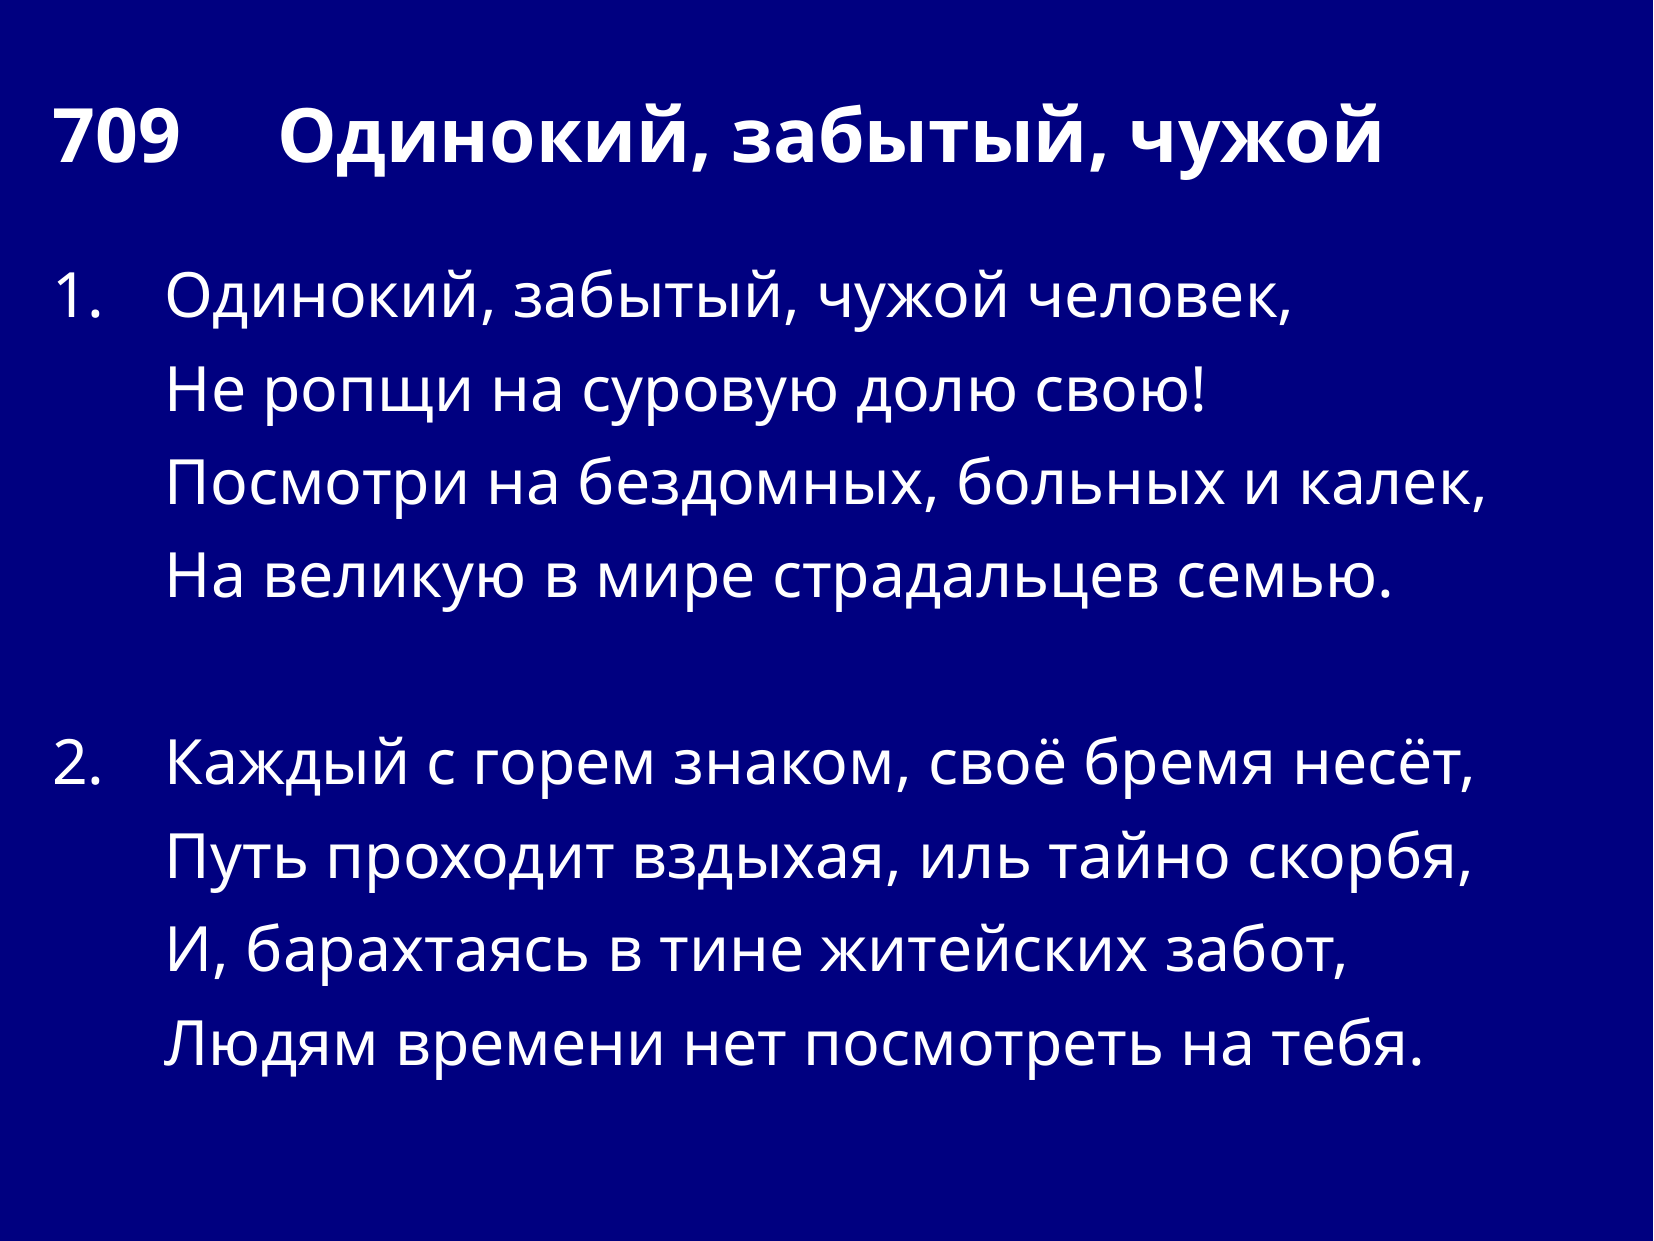

709	Одинокий, забытый, чужой
1.	Одинокий, забытый, чужой человек,
	Не ропщи на суровую долю свою!
	Посмотри на бездомных, больных и калек,
	На великую в мире страдальцев семью.
2.	Каждый с горем знаком, своё бремя несёт,
	Путь проходит вздыхая, иль тайно скорбя,
	И, барахтаясь в тине житейских забот,
	Людям времени нет посмотреть на тебя.